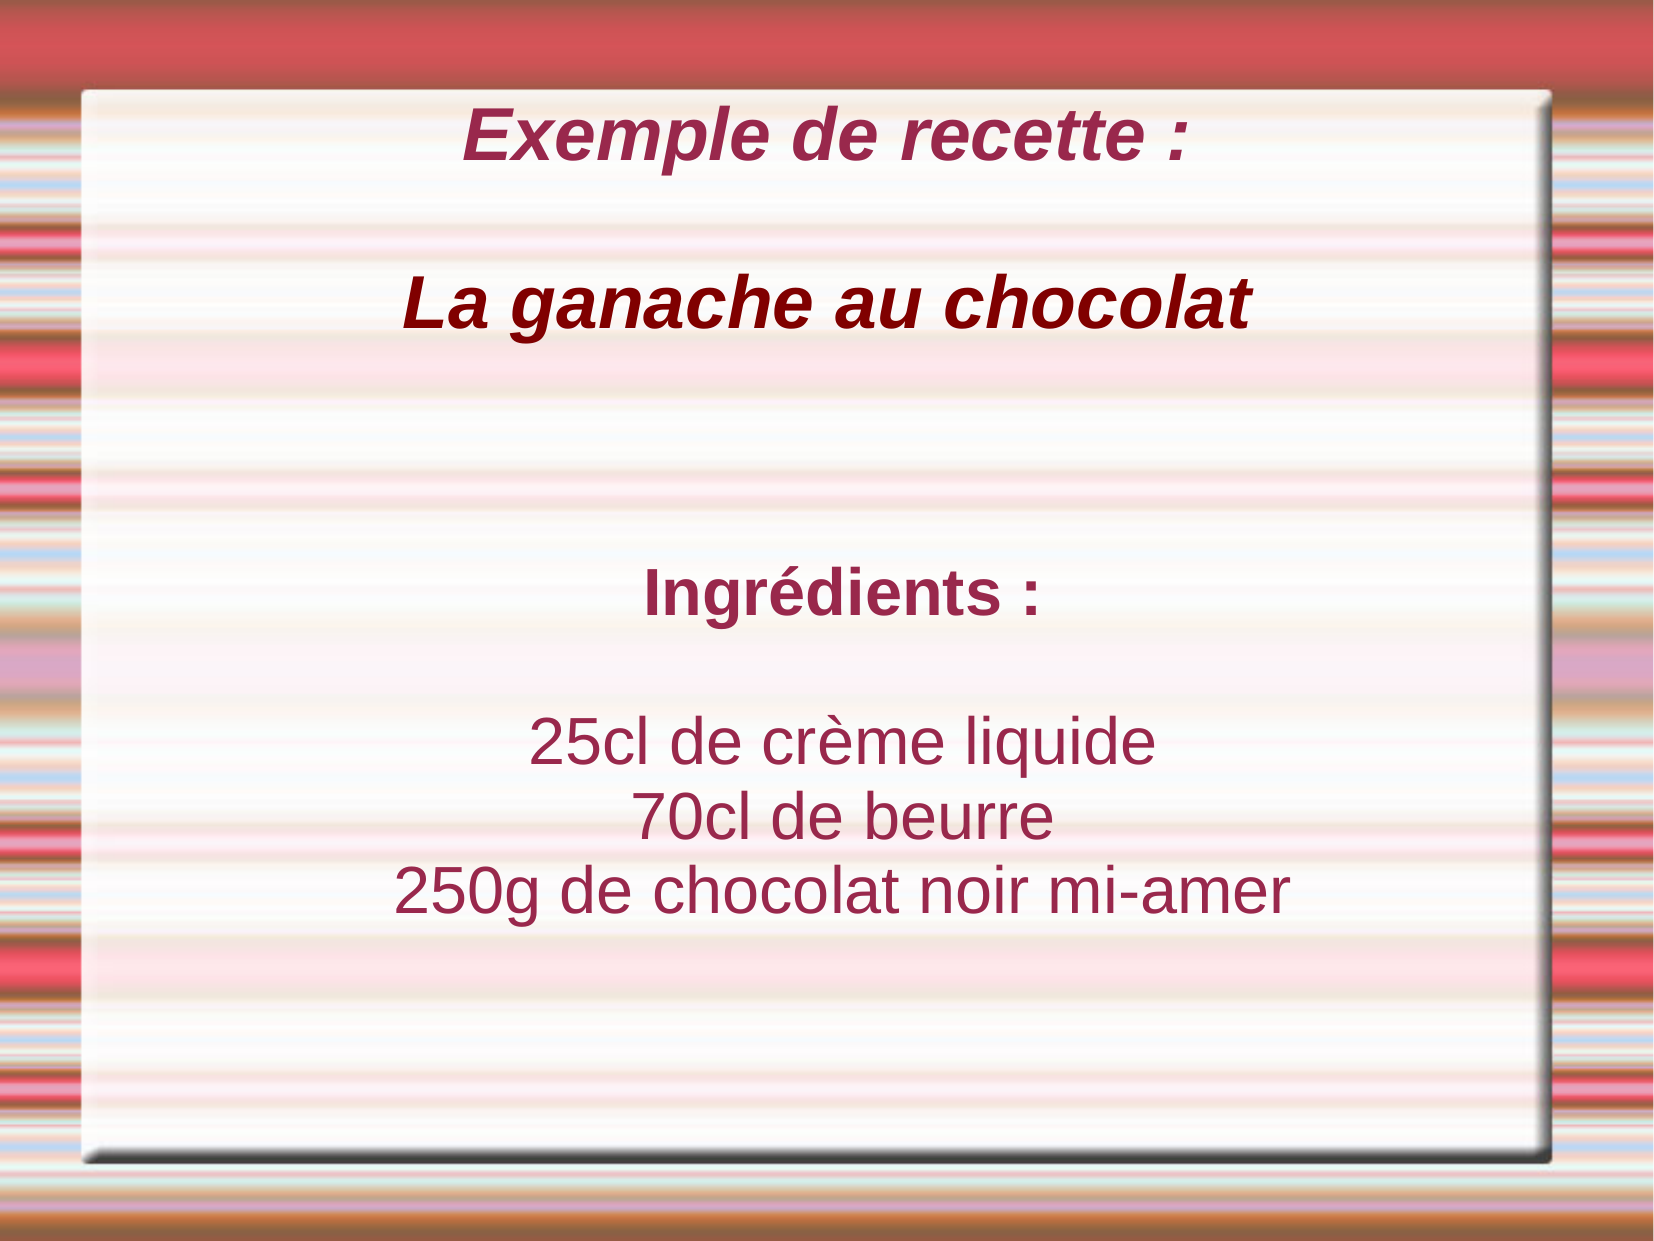

# Exemple de recette : La ganache au chocolat
Ingrédients :
25cl de crème liquide
70cl de beurre
250g de chocolat noir mi-amer